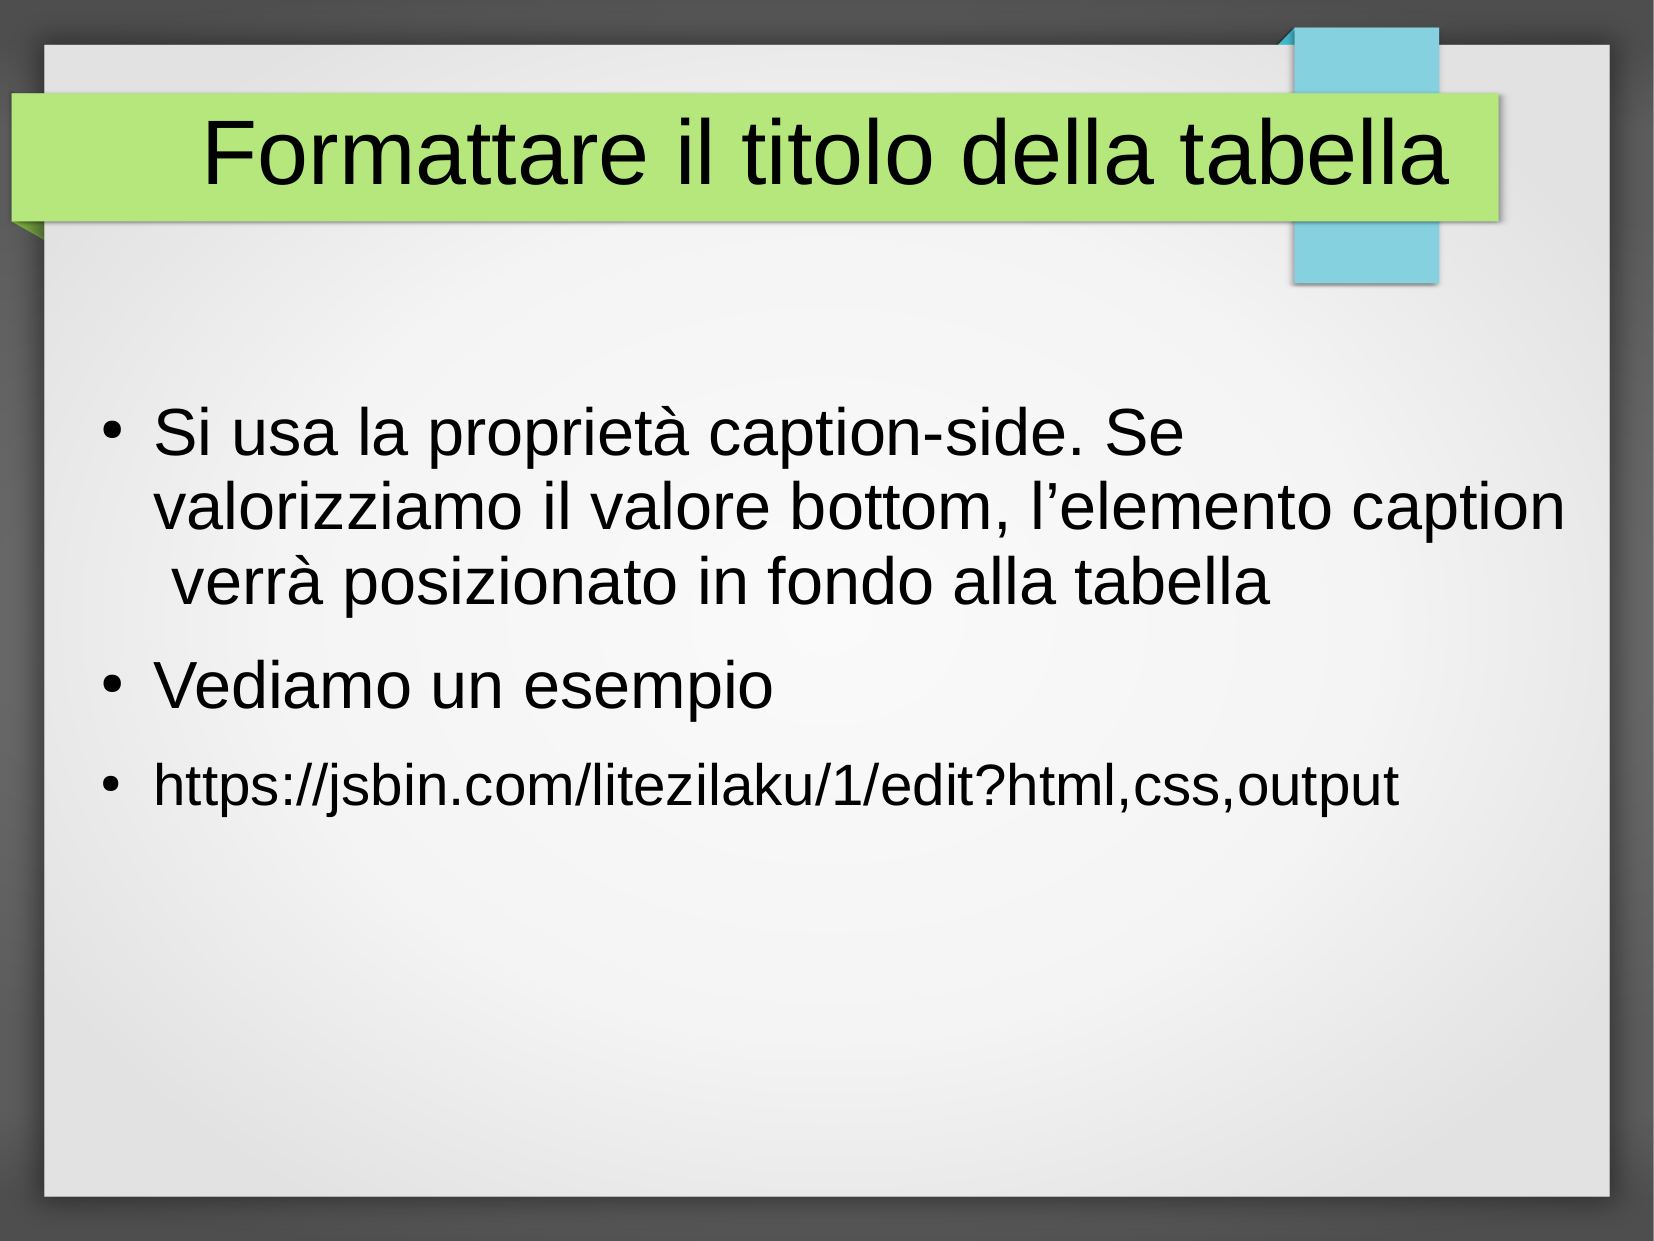

# Formattare il titolo della tabella
Si usa la proprietà caption-side. Se valorizziamo il valore bottom, l’elemento caption verrà posizionato in fondo alla tabella
Vediamo un esempio
https://jsbin.com/litezilaku/1/edit?html,css,output